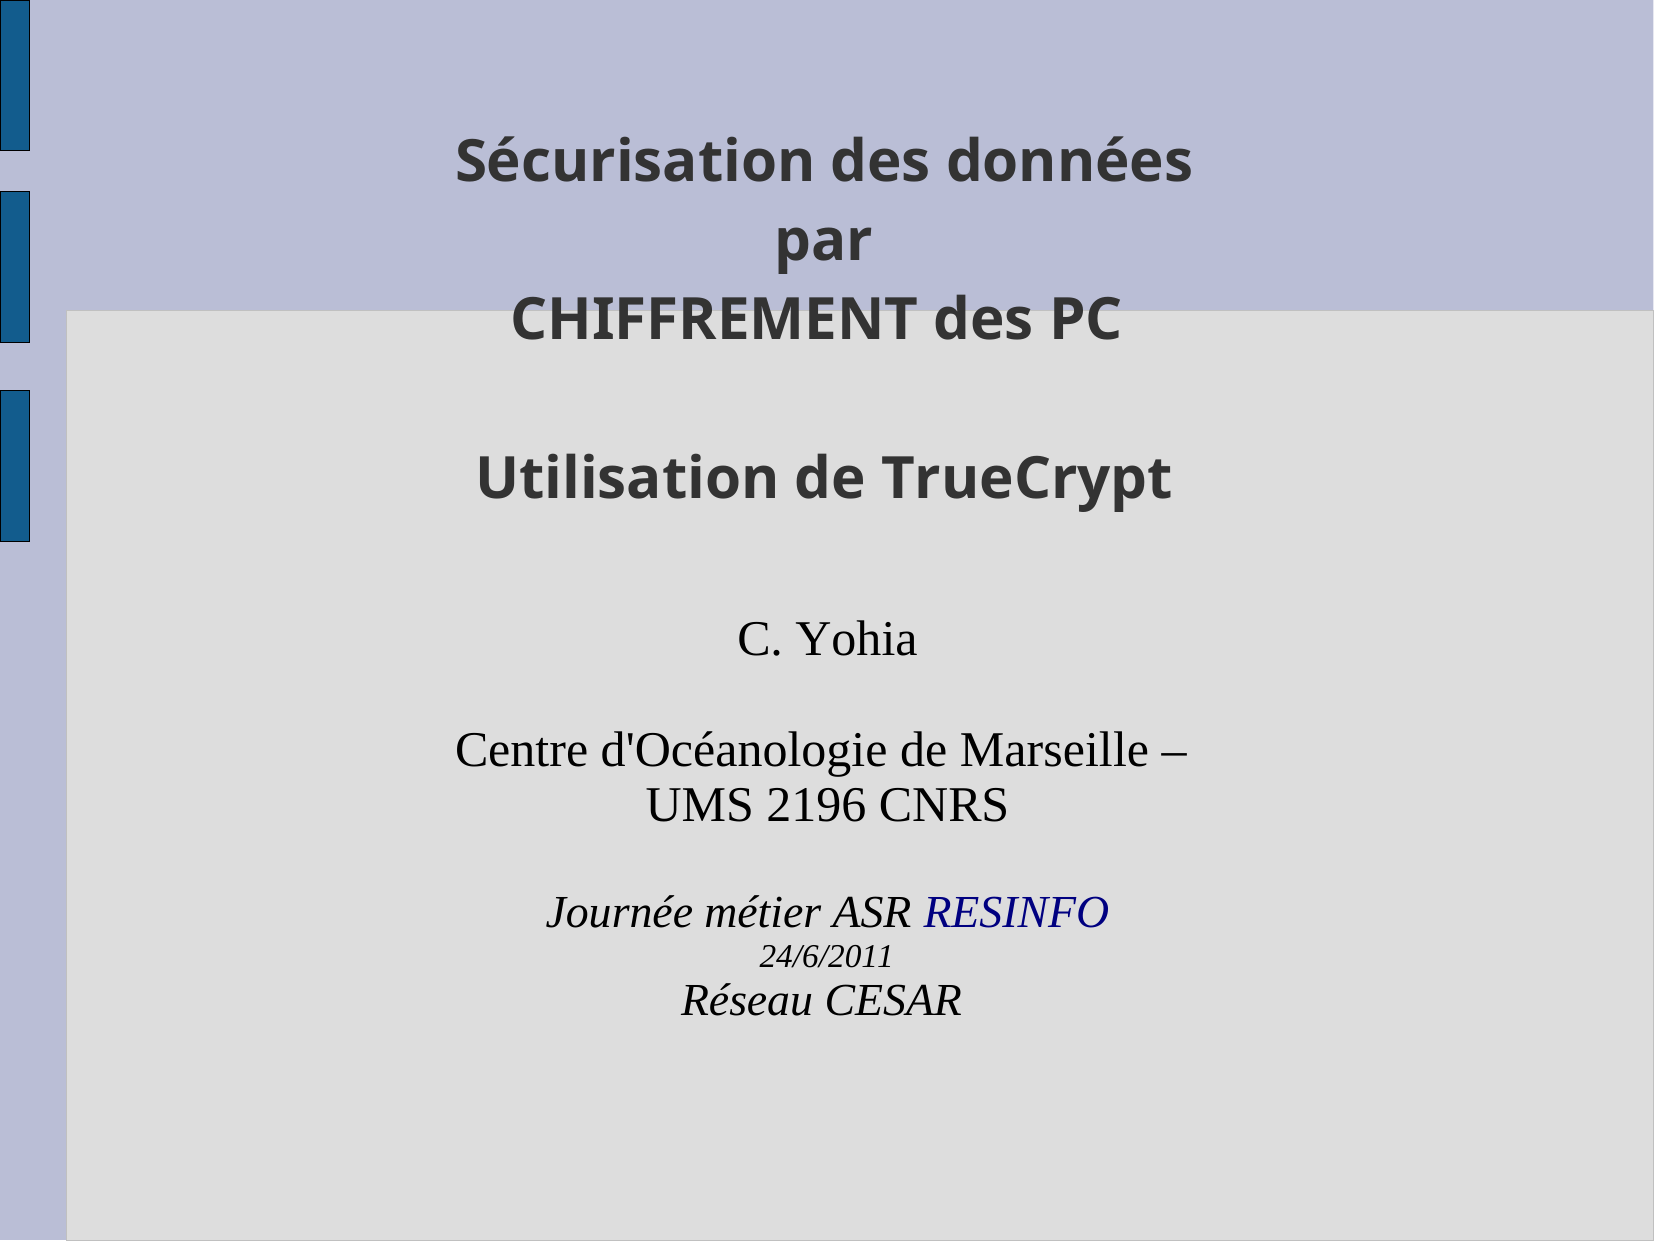

# Sécurisation des données par CHIFFREMENT des PC Utilisation de TrueCrypt
C. Yohia
Centre d'Océanologie de Marseille –
UMS 2196 CNRS
Journée métier ASR RESINFO
24/6/2011
Réseau CESAR